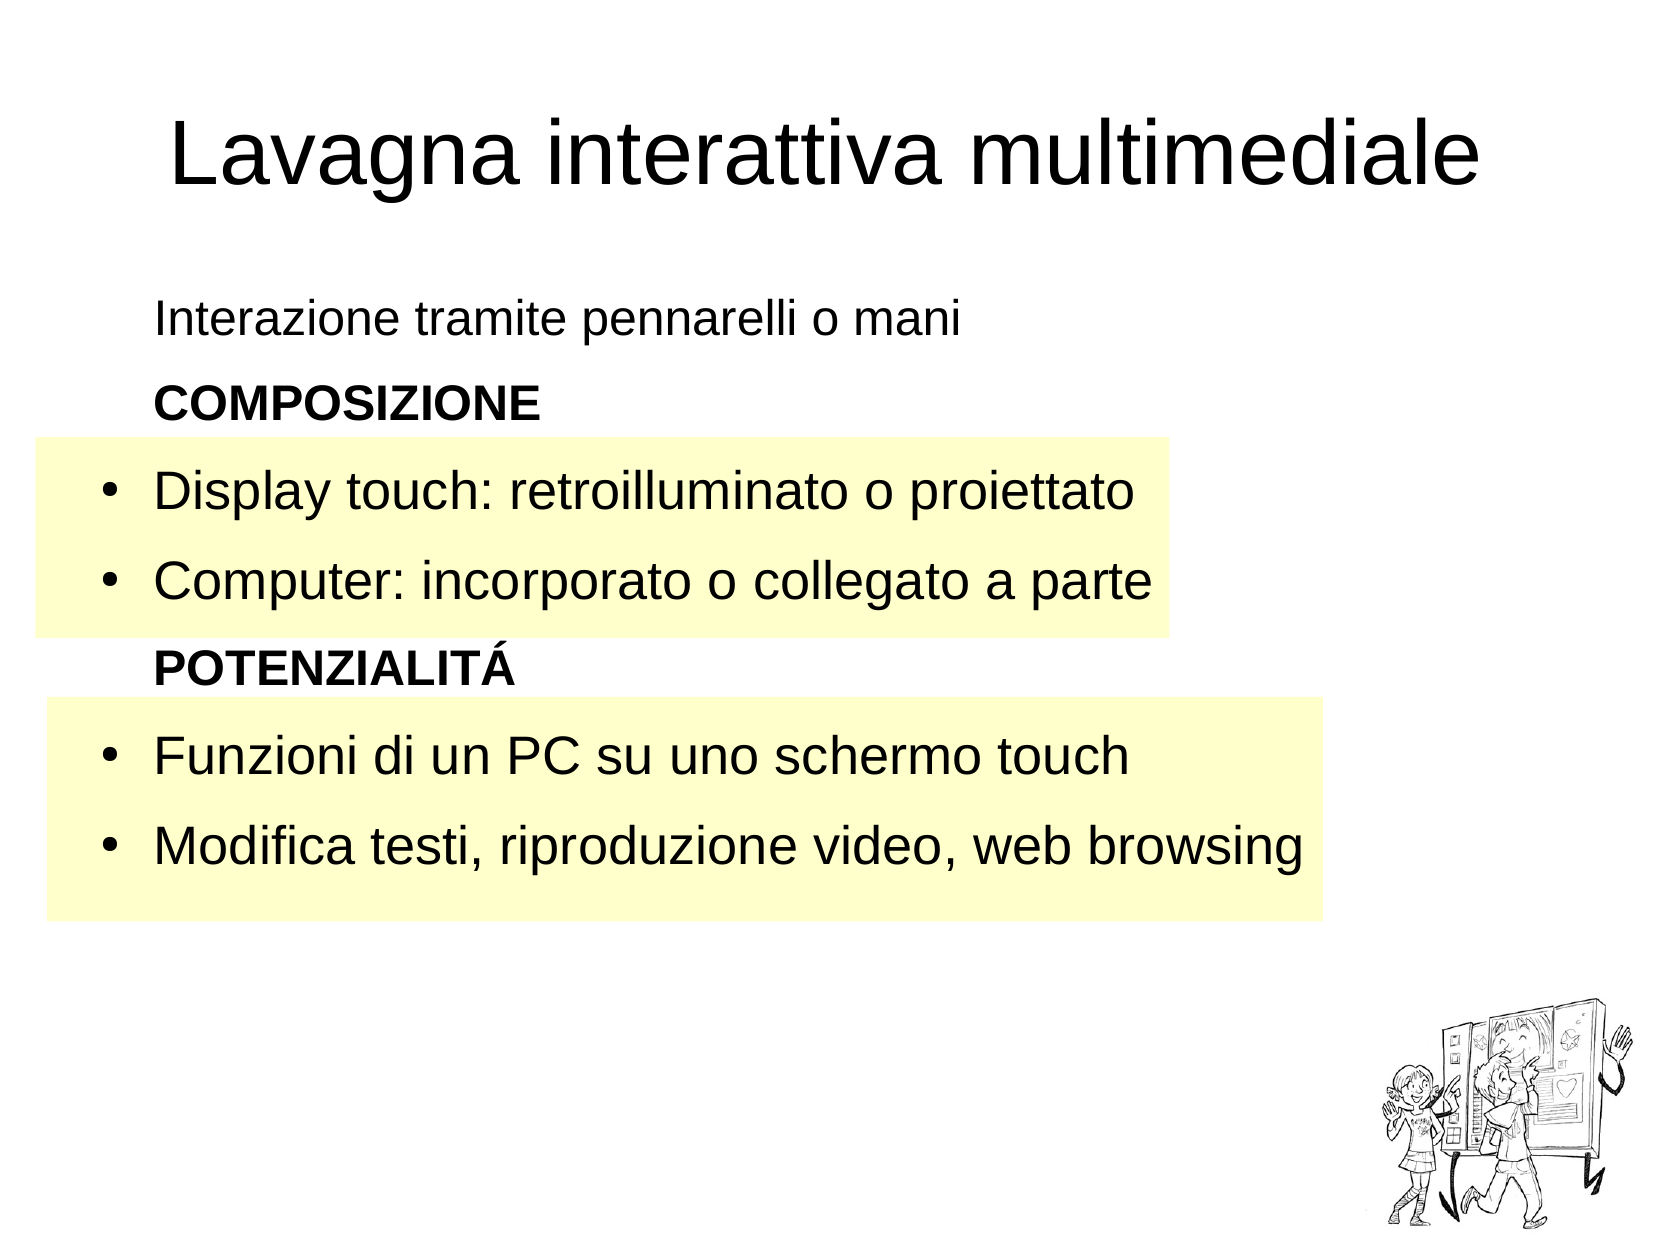

Lavagna interattiva multimediale
# Interazione tramite pennarelli o mani
COMPOSIZIONE
Display touch: retroilluminato o proiettato
Computer: incorporato o collegato a parte
POTENZIALITÁ
Funzioni di un PC su uno schermo touch
Modifica testi, riproduzione video, web browsing